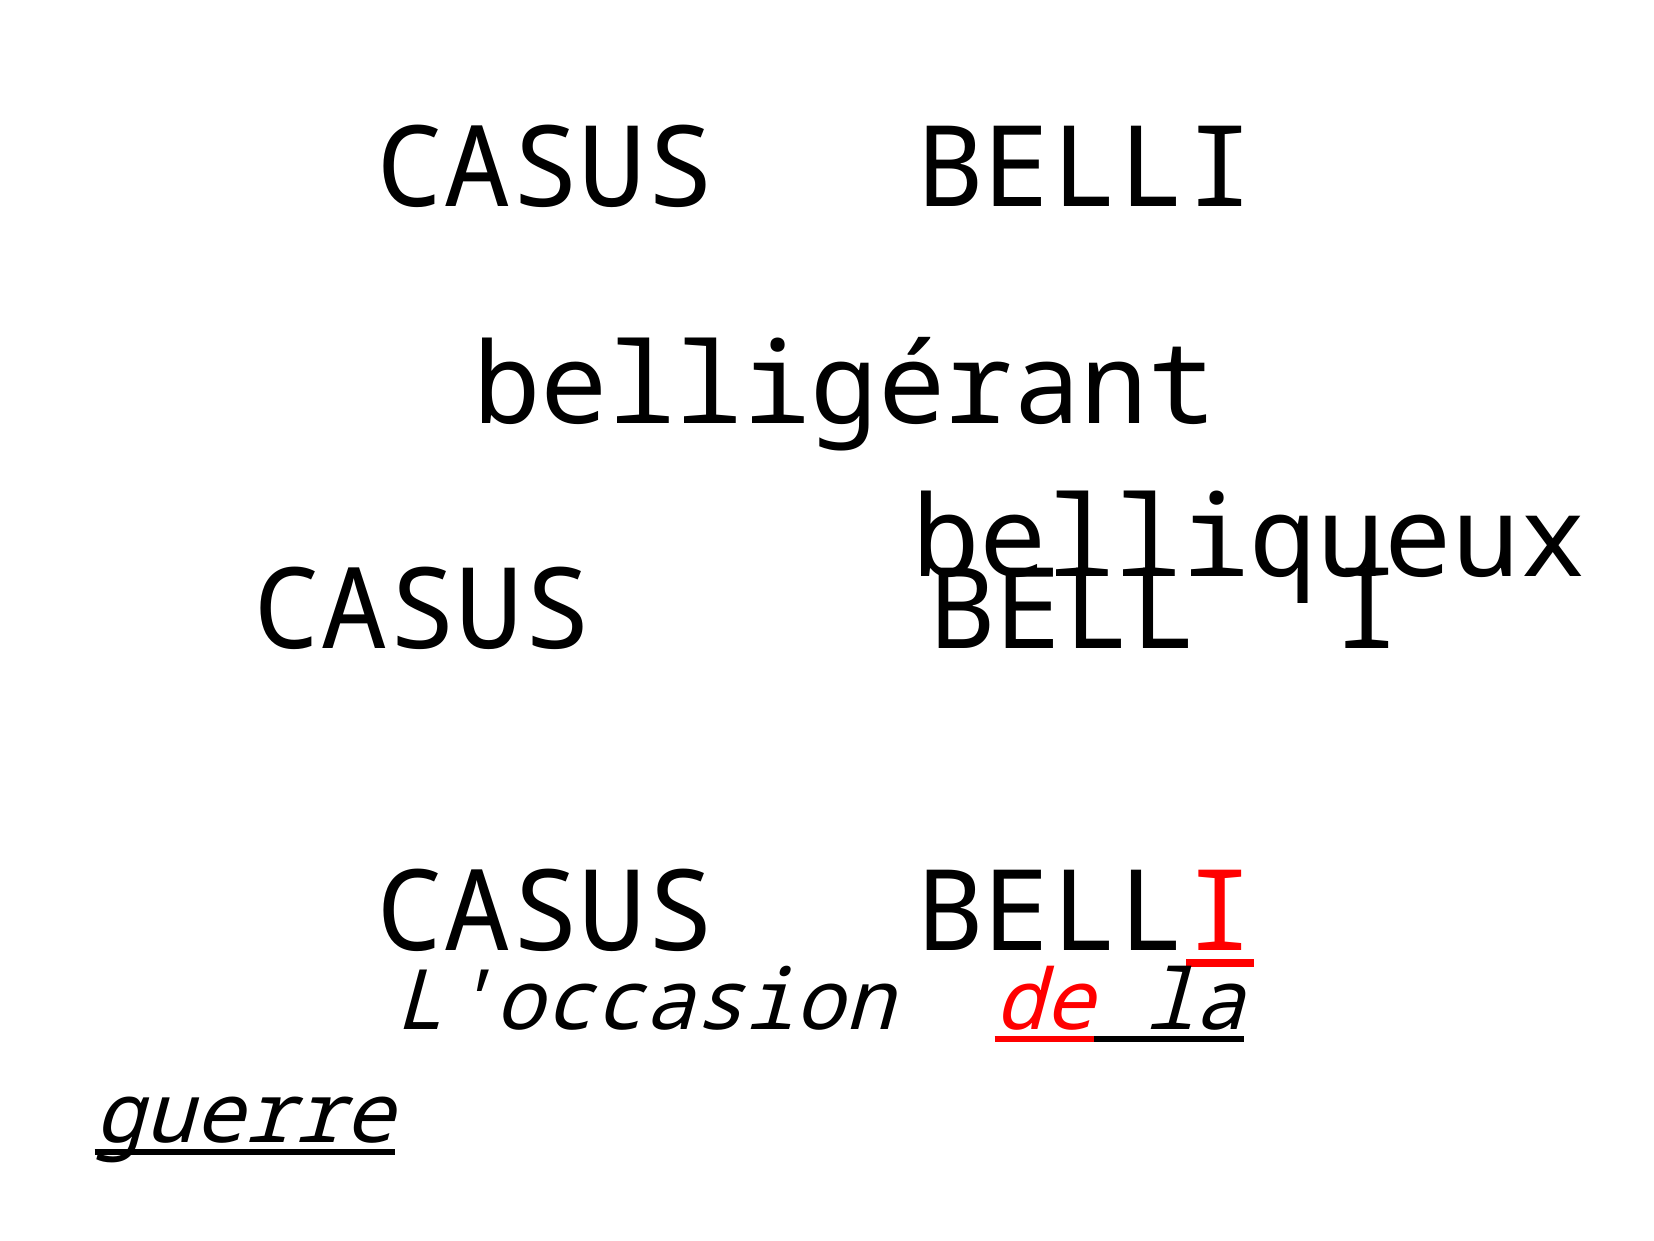

CASUS BELLI
 belligérant
 belliqueux
# CASUS BELL I
CASUS BELLI
 L'occasion de la guerre